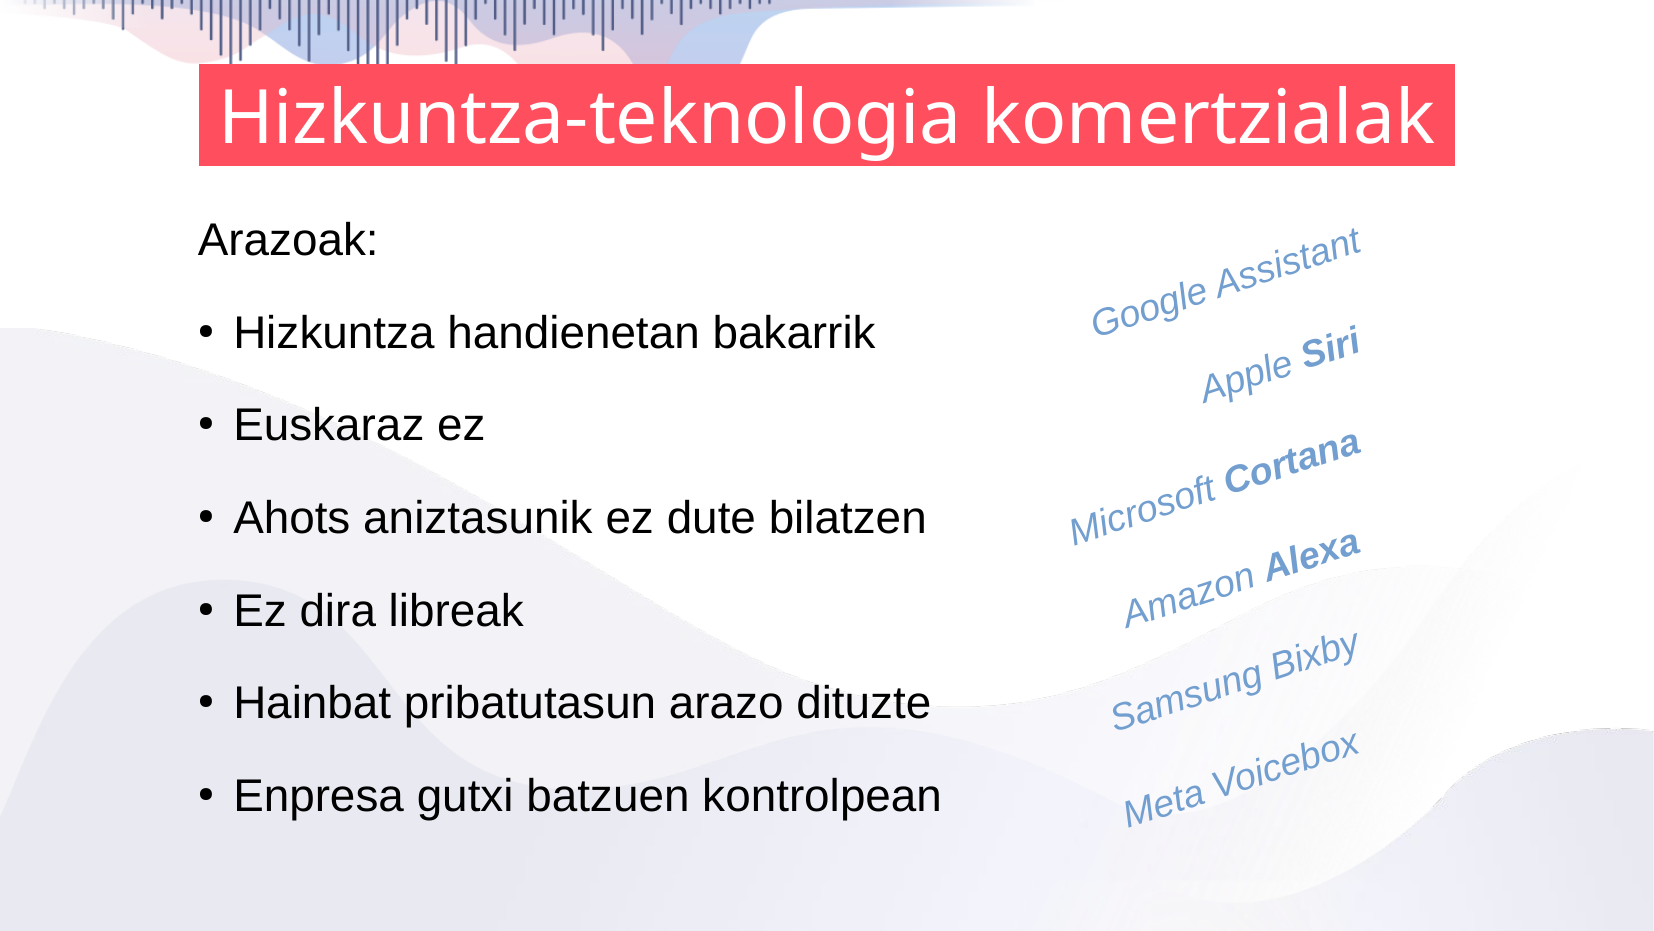

# Hizkuntza-teknologia komertzialak
Arazoak:
Hizkuntza handienetan bakarrik
Euskaraz ez
Ahots aniztasunik ez dute bilatzen
Ez dira libreak
Hainbat pribatutasun arazo dituzte
Enpresa gutxi batzuen kontrolpean
Google Assistant
Apple Siri
Microsoft Cortana
Amazon Alexa
Samsung Bixby
Meta Voicebox